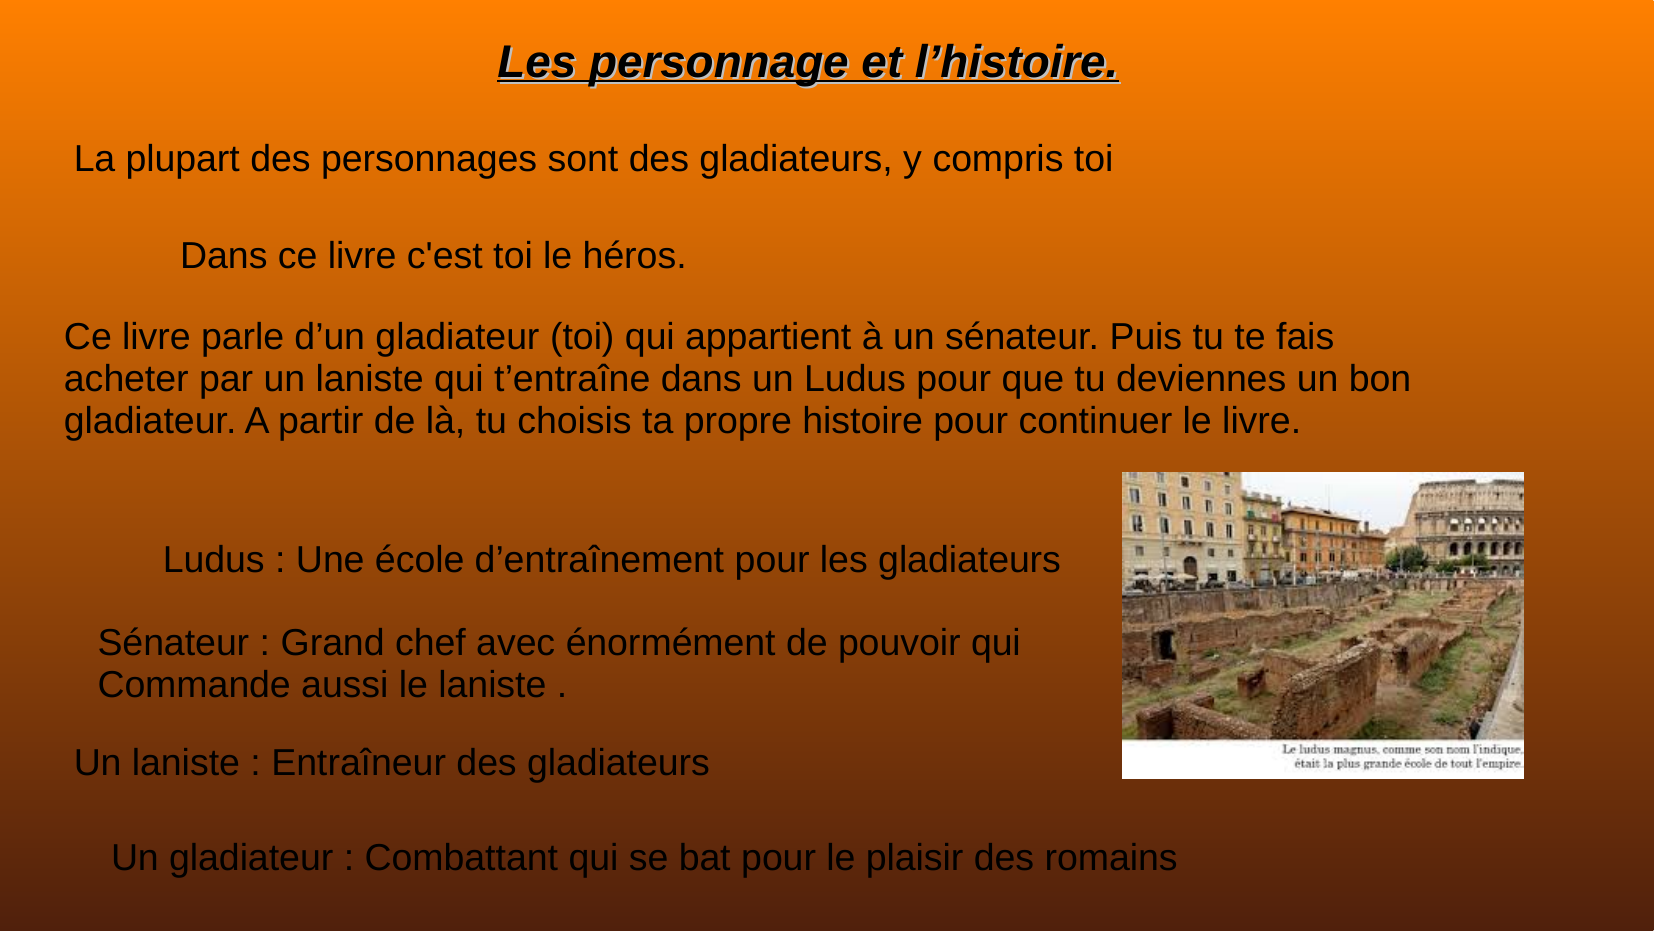

Les personnage et l’histoire.
La plupart des personnages sont des gladiateurs, y compris toi
Dans ce livre c'est toi le héros.
Ce livre parle d’un gladiateur (toi) qui appartient à un sénateur. Puis tu te fais
acheter par un laniste qui t’entraîne dans un Ludus pour que tu deviennes un bon
gladiateur. A partir de là, tu choisis ta propre histoire pour continuer le livre.
Ludus : Une école d’entraînement pour les gladiateurs
Sénateur : Grand chef avec énormément de pouvoir qui
Commande aussi le laniste .
Un laniste : Entraîneur des gladiateurs
Un gladiateur : Combattant qui se bat pour le plaisir des romains